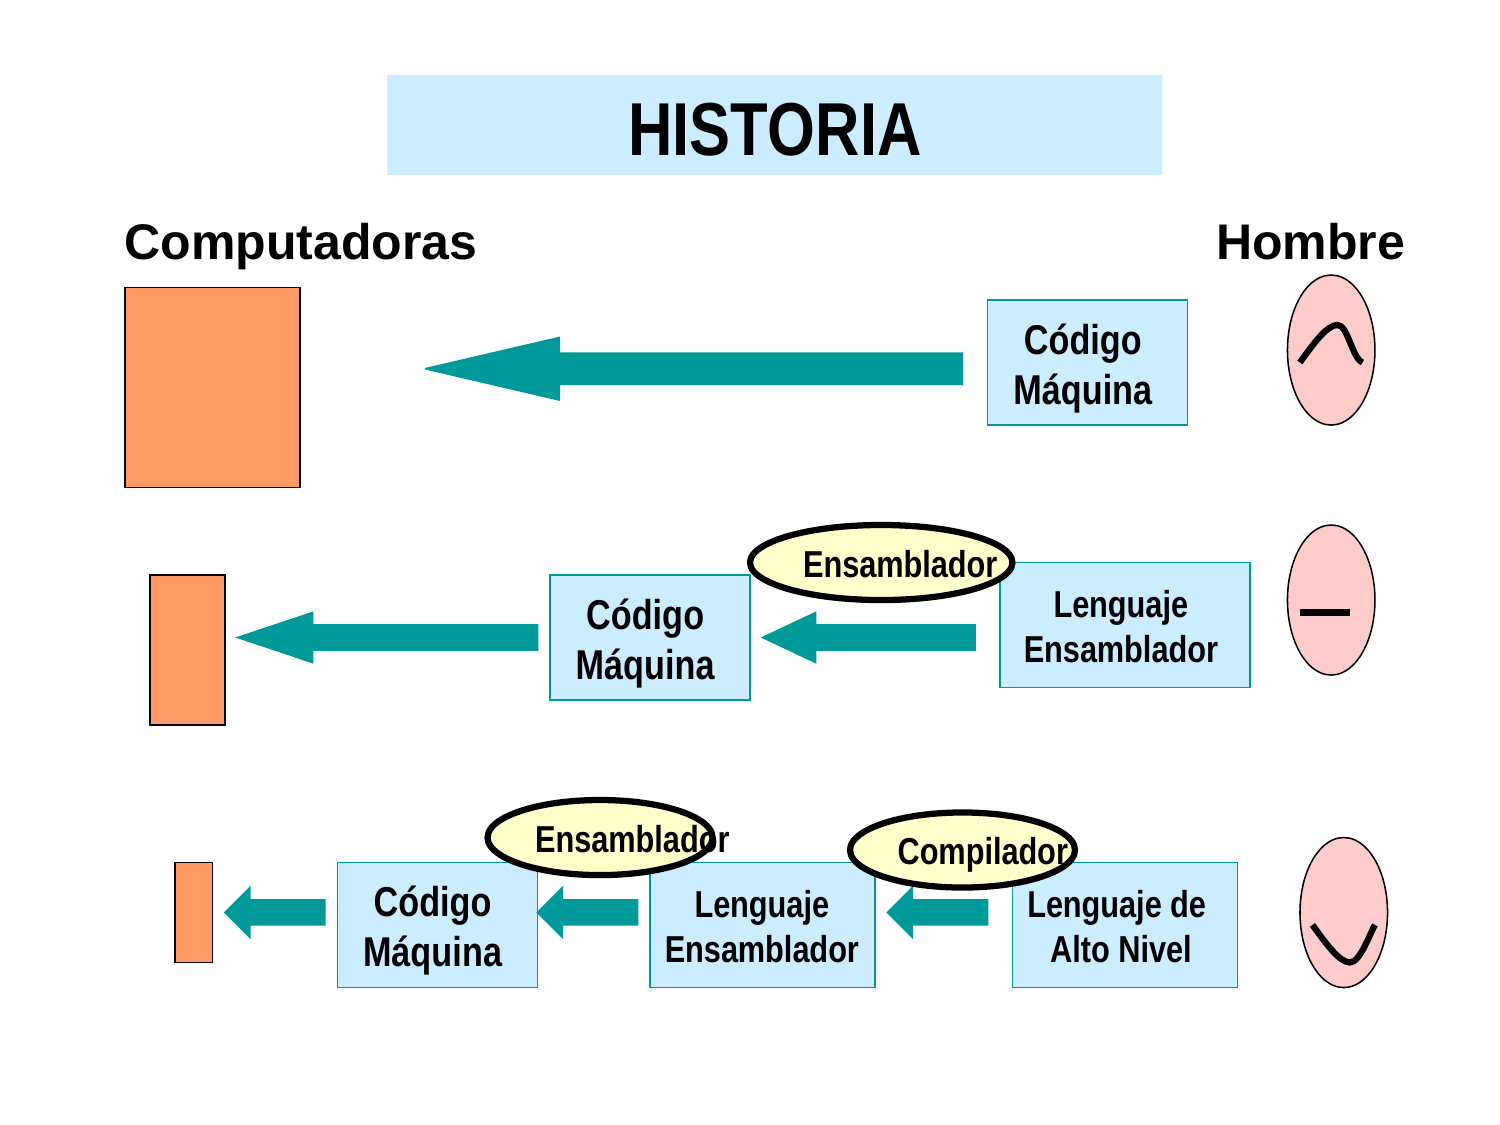

#
 Computadoras Hombre
HISTORIA
Código
Máquina
Ensamblador
Lenguaje
Ensamblador
Código
Máquina
Ensamblador
Compilador
Código
Máquina
Lenguaje
Ensamblador
Lenguaje de
Alto Nivel
Año 2004
8